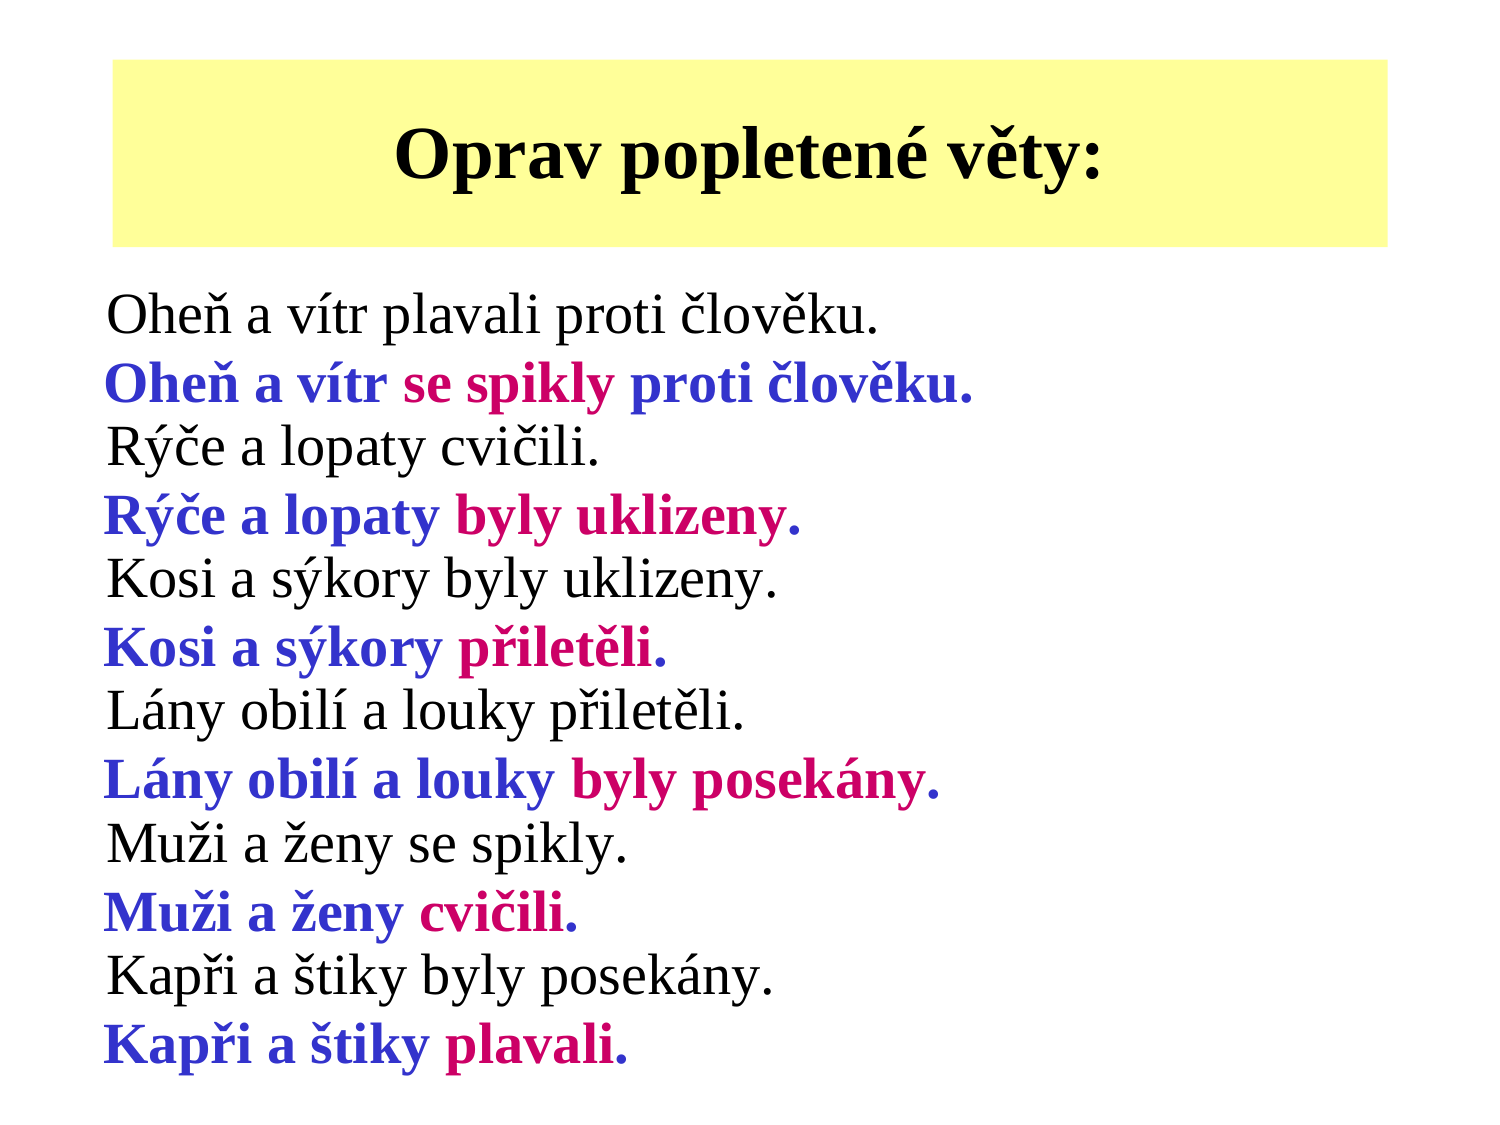

# Oprav popletené věty:
Oheň a vítr plavali proti člověku.
Rýče a lopaty cvičili.
Kosi a sýkory byly uklizeny.
Lány obilí a louky přiletěli.
Muži a ženy se spikly.
Kapři a štiky byly posekány.
Oheň a vítr se spikly proti člověku.
Rýče a lopaty byly uklizeny.
Kosi a sýkory přiletěli.
Lány obilí a louky byly posekány.
Muži a ženy cvičili.
Kapři a štiky plavali.